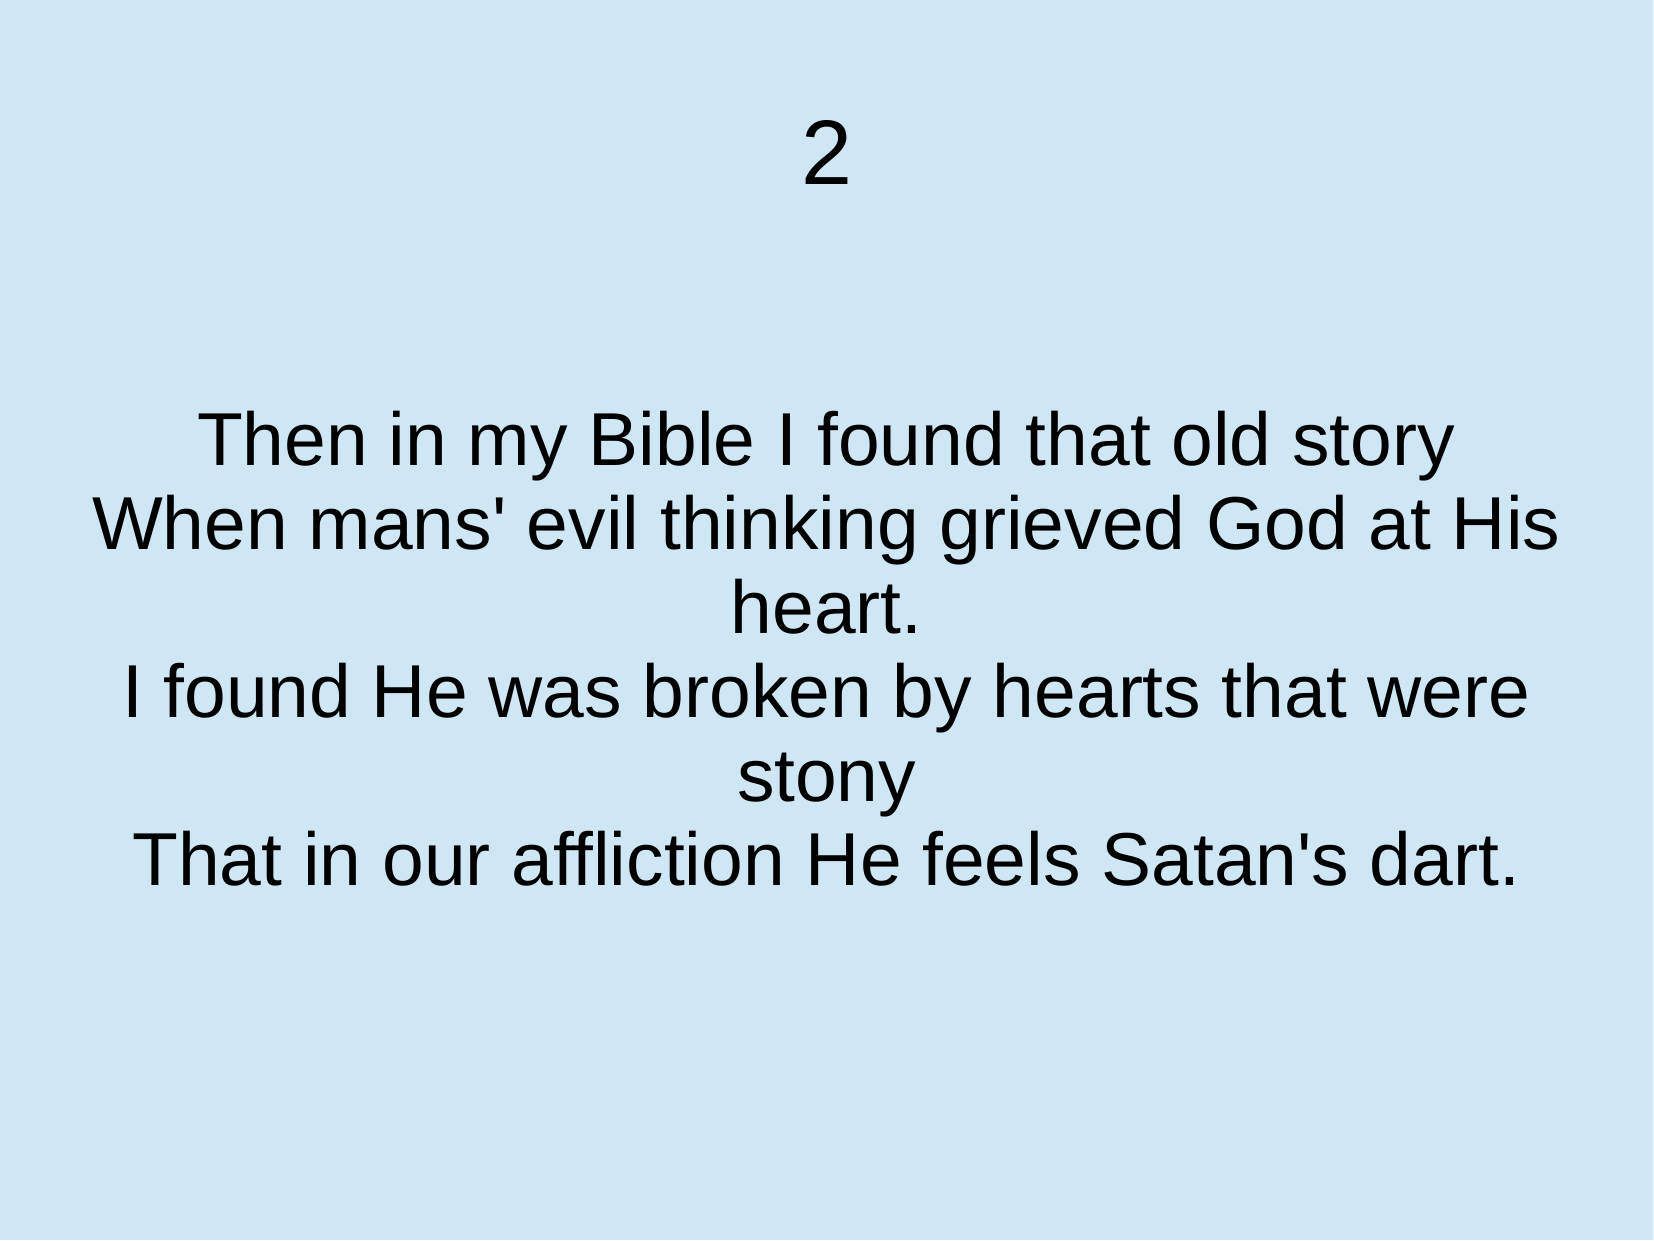

# 2
Then in my Bible I found that old story
When mans' evil thinking grieved God at His heart.
I found He was broken by hearts that were stony
That in our affliction He feels Satan's dart.